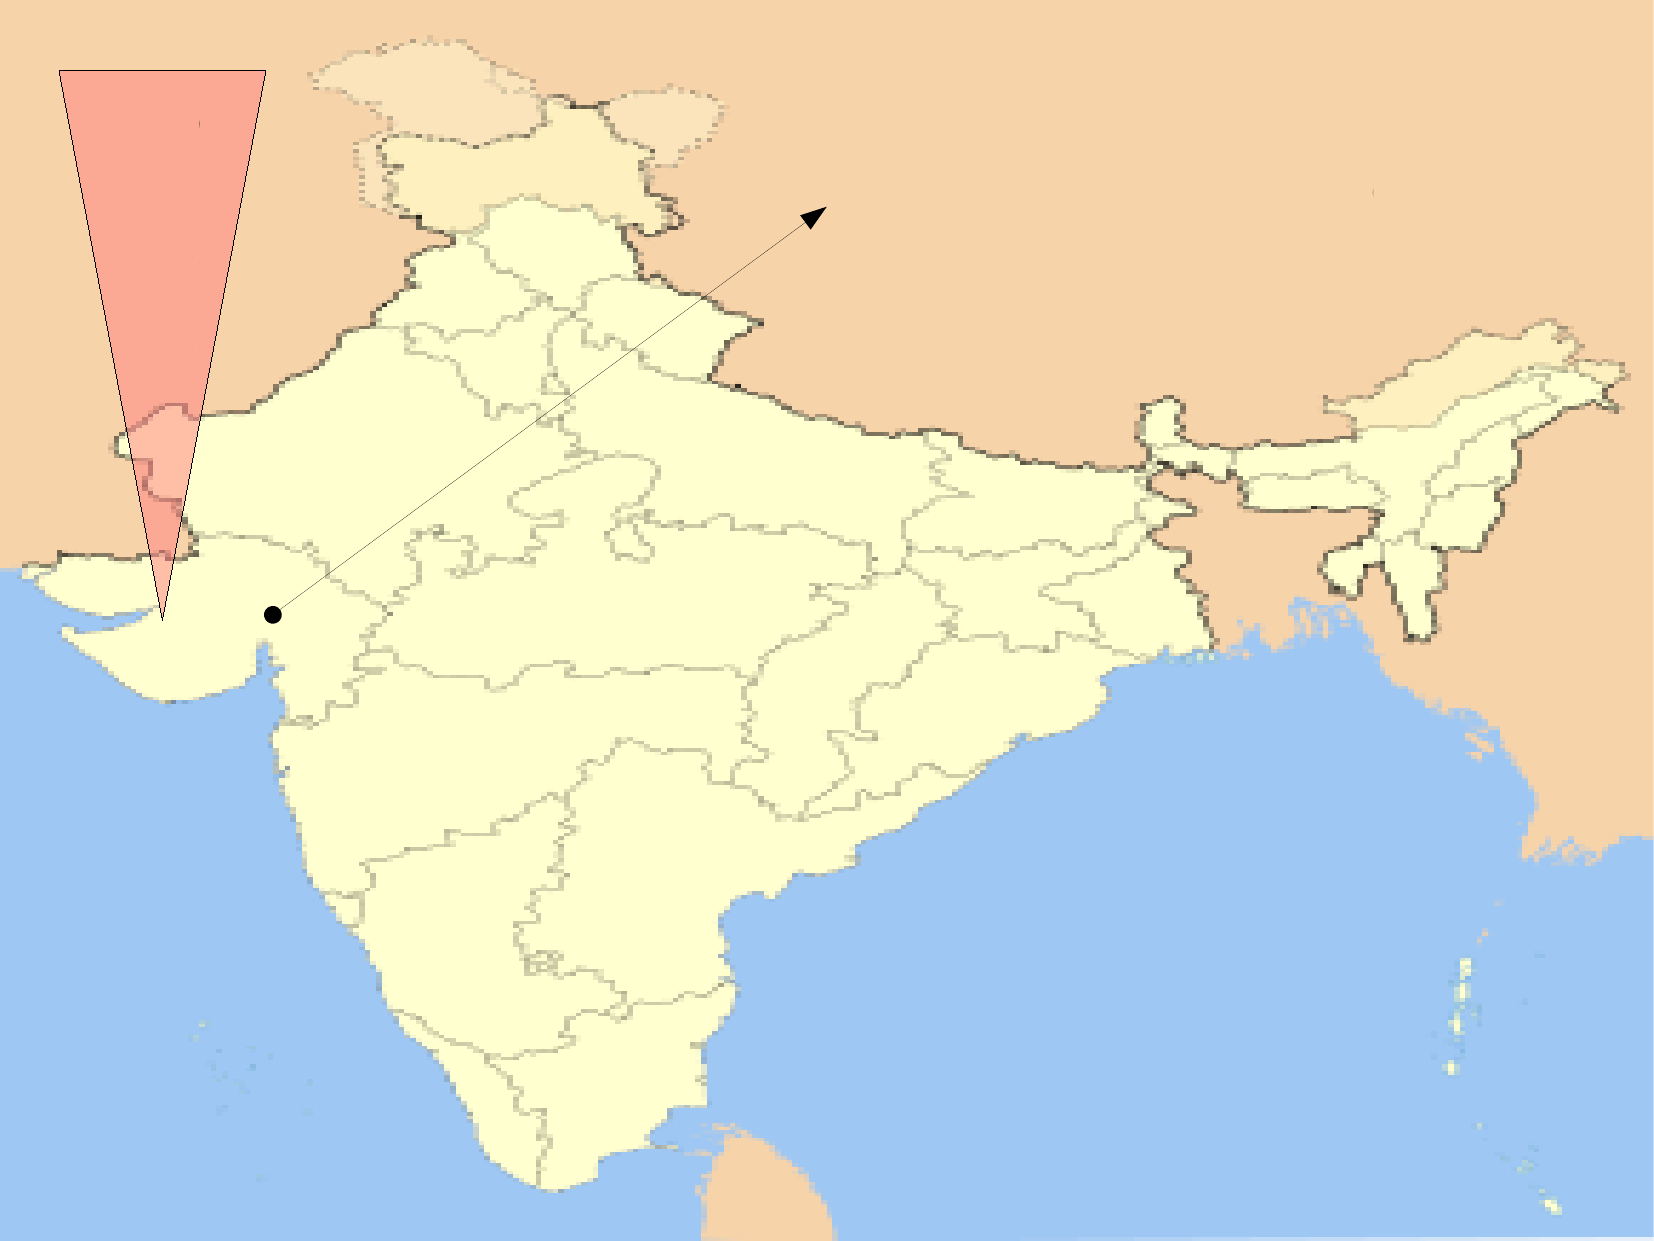

G
U
J
A
R
A
T
GANDHINAGAR